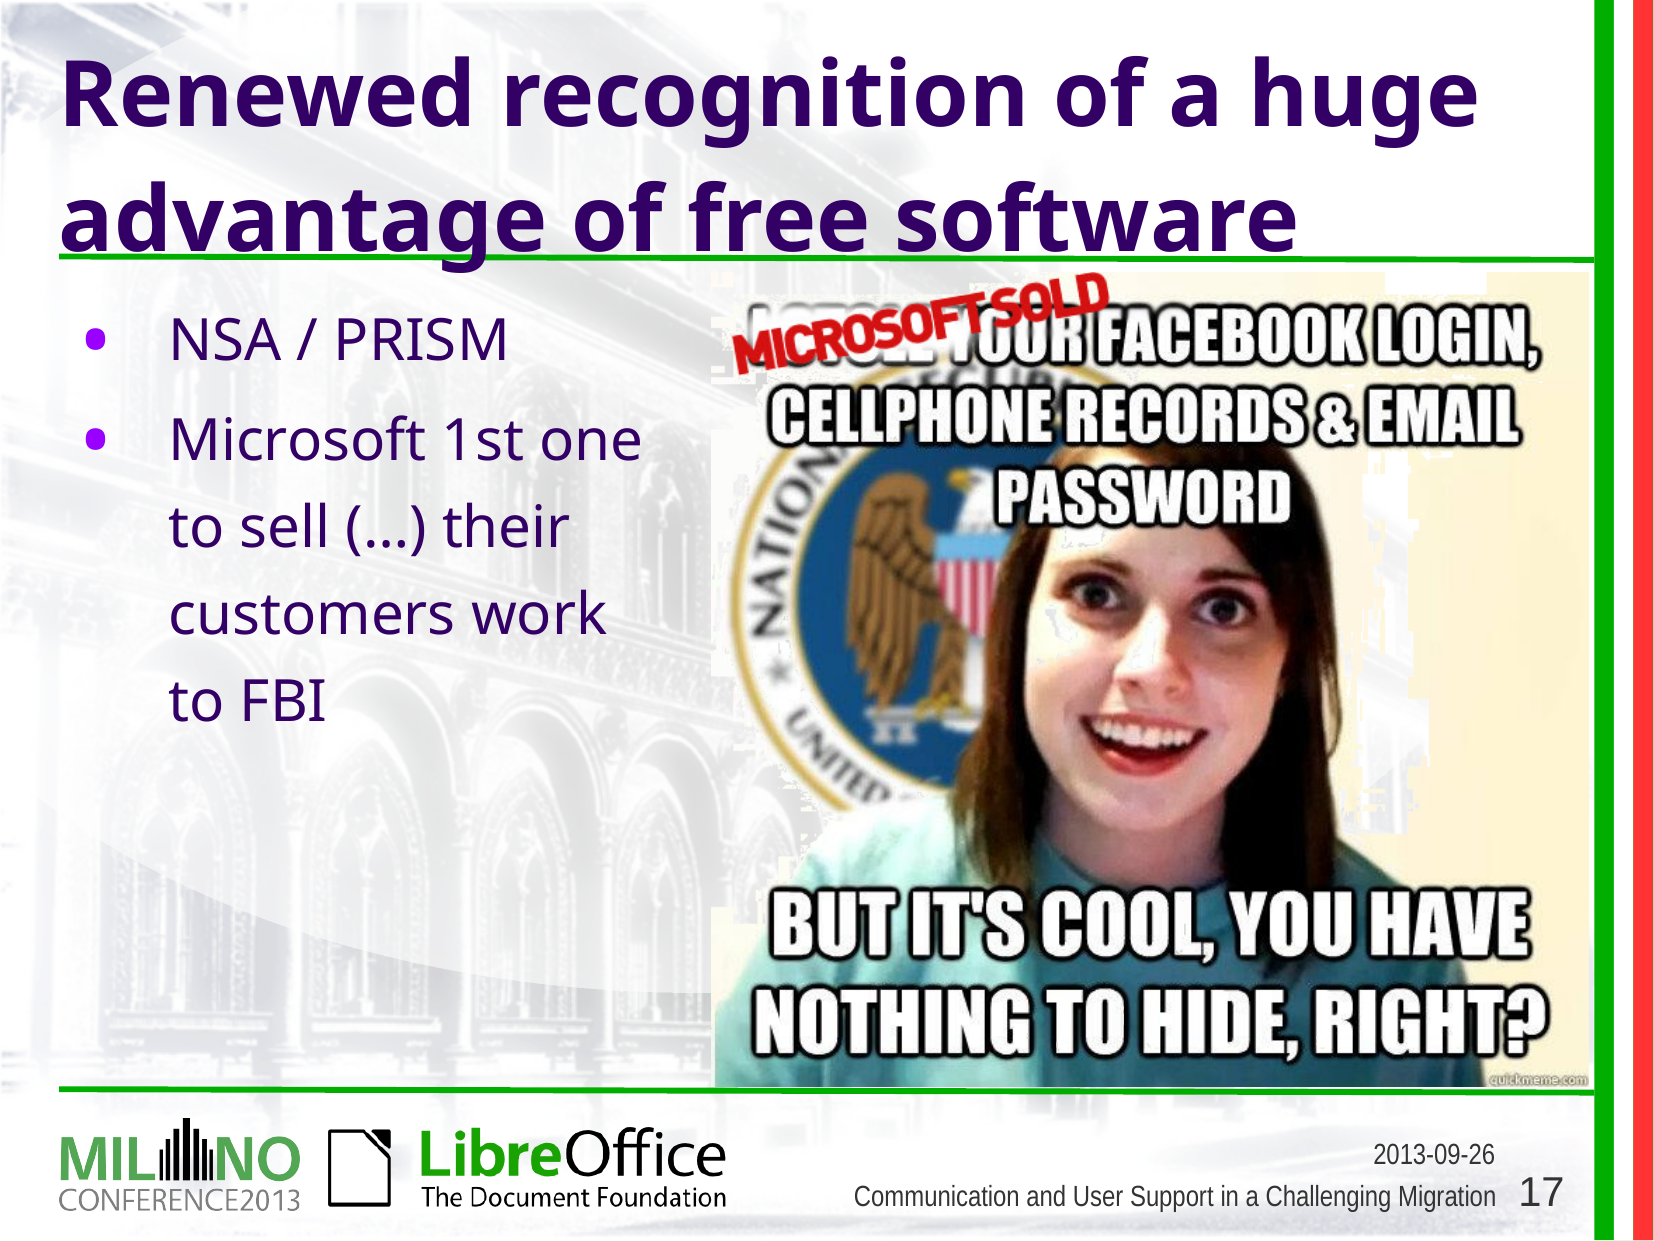

# Renewed recognition of a huge advantage of free software
NSA / PRISM
Microsoft 1st one
to sell (…) their
customers work
to FBI
2013-09-26
17
Communication and User Support in a Challenging Migration